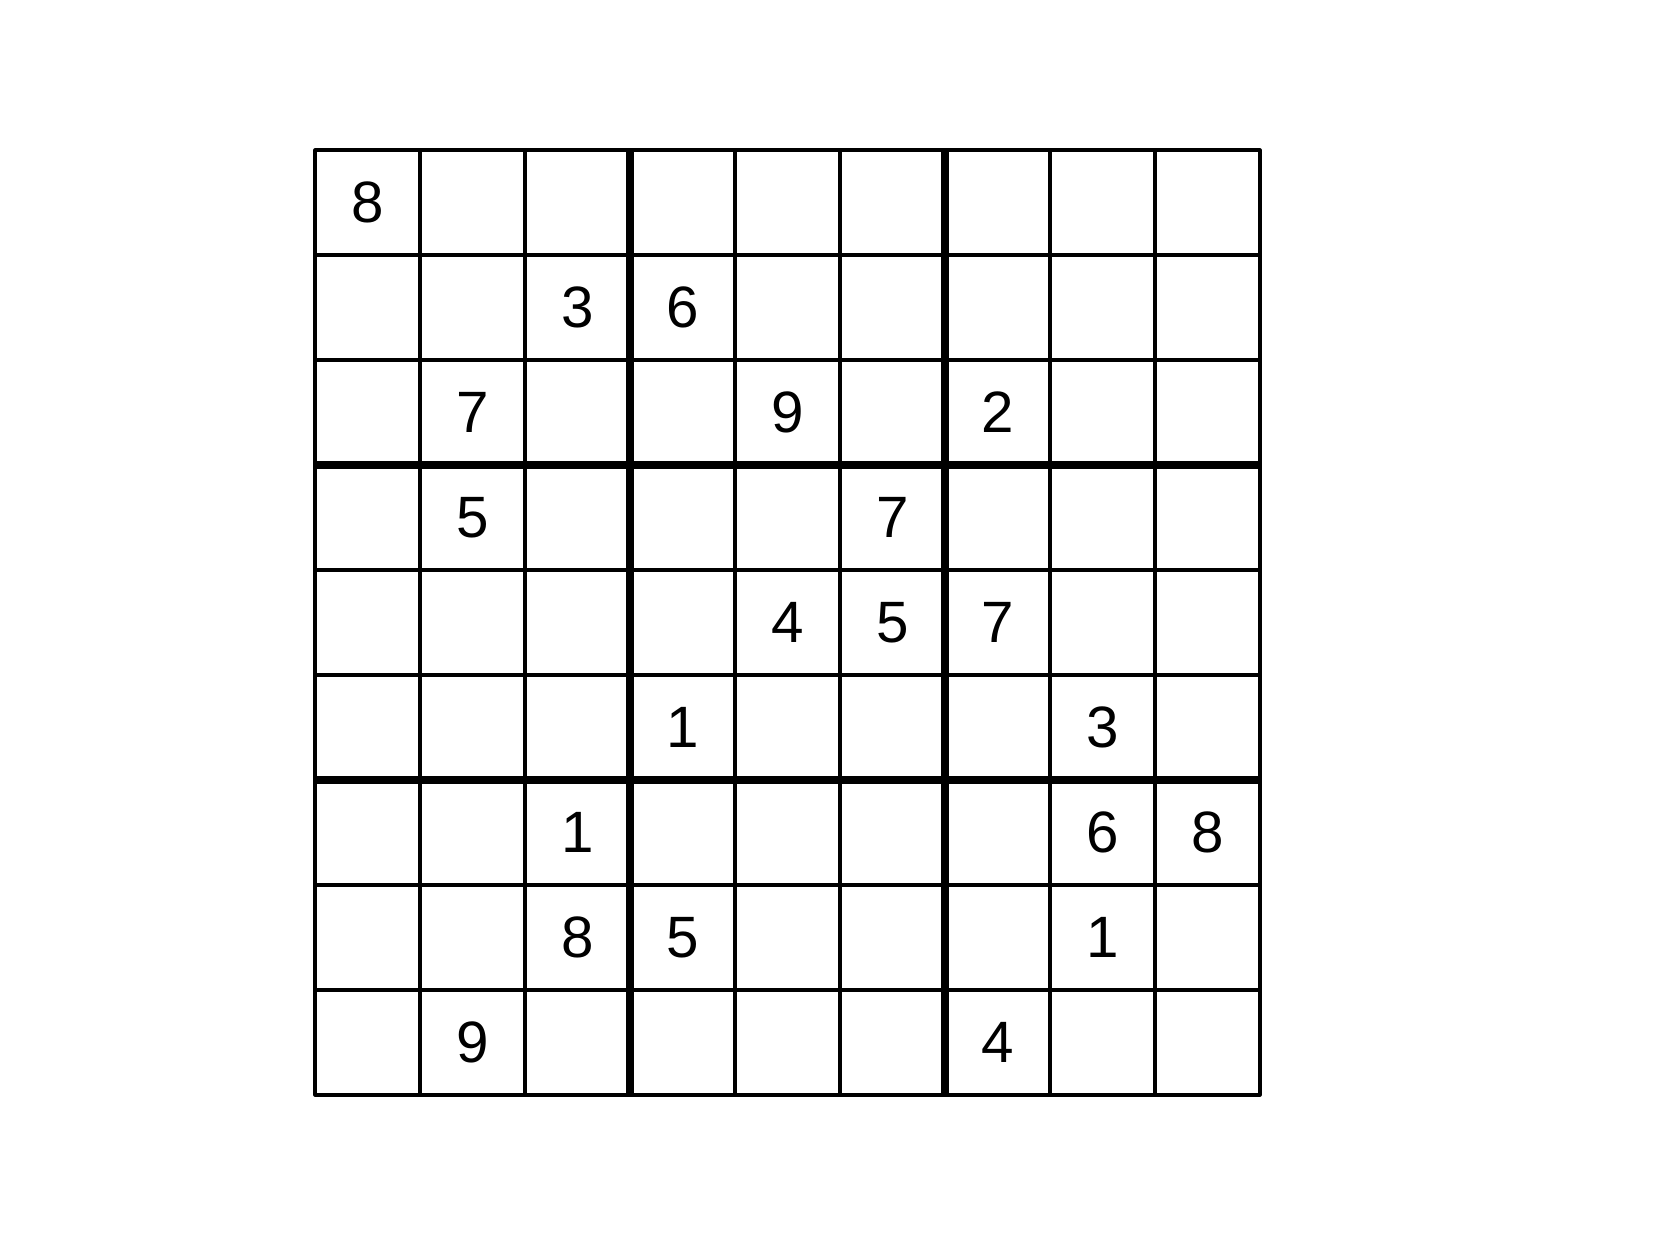

8
3
6
7
9
2
5
7
4
5
7
1
3
1
6
8
8
5
1
9
4